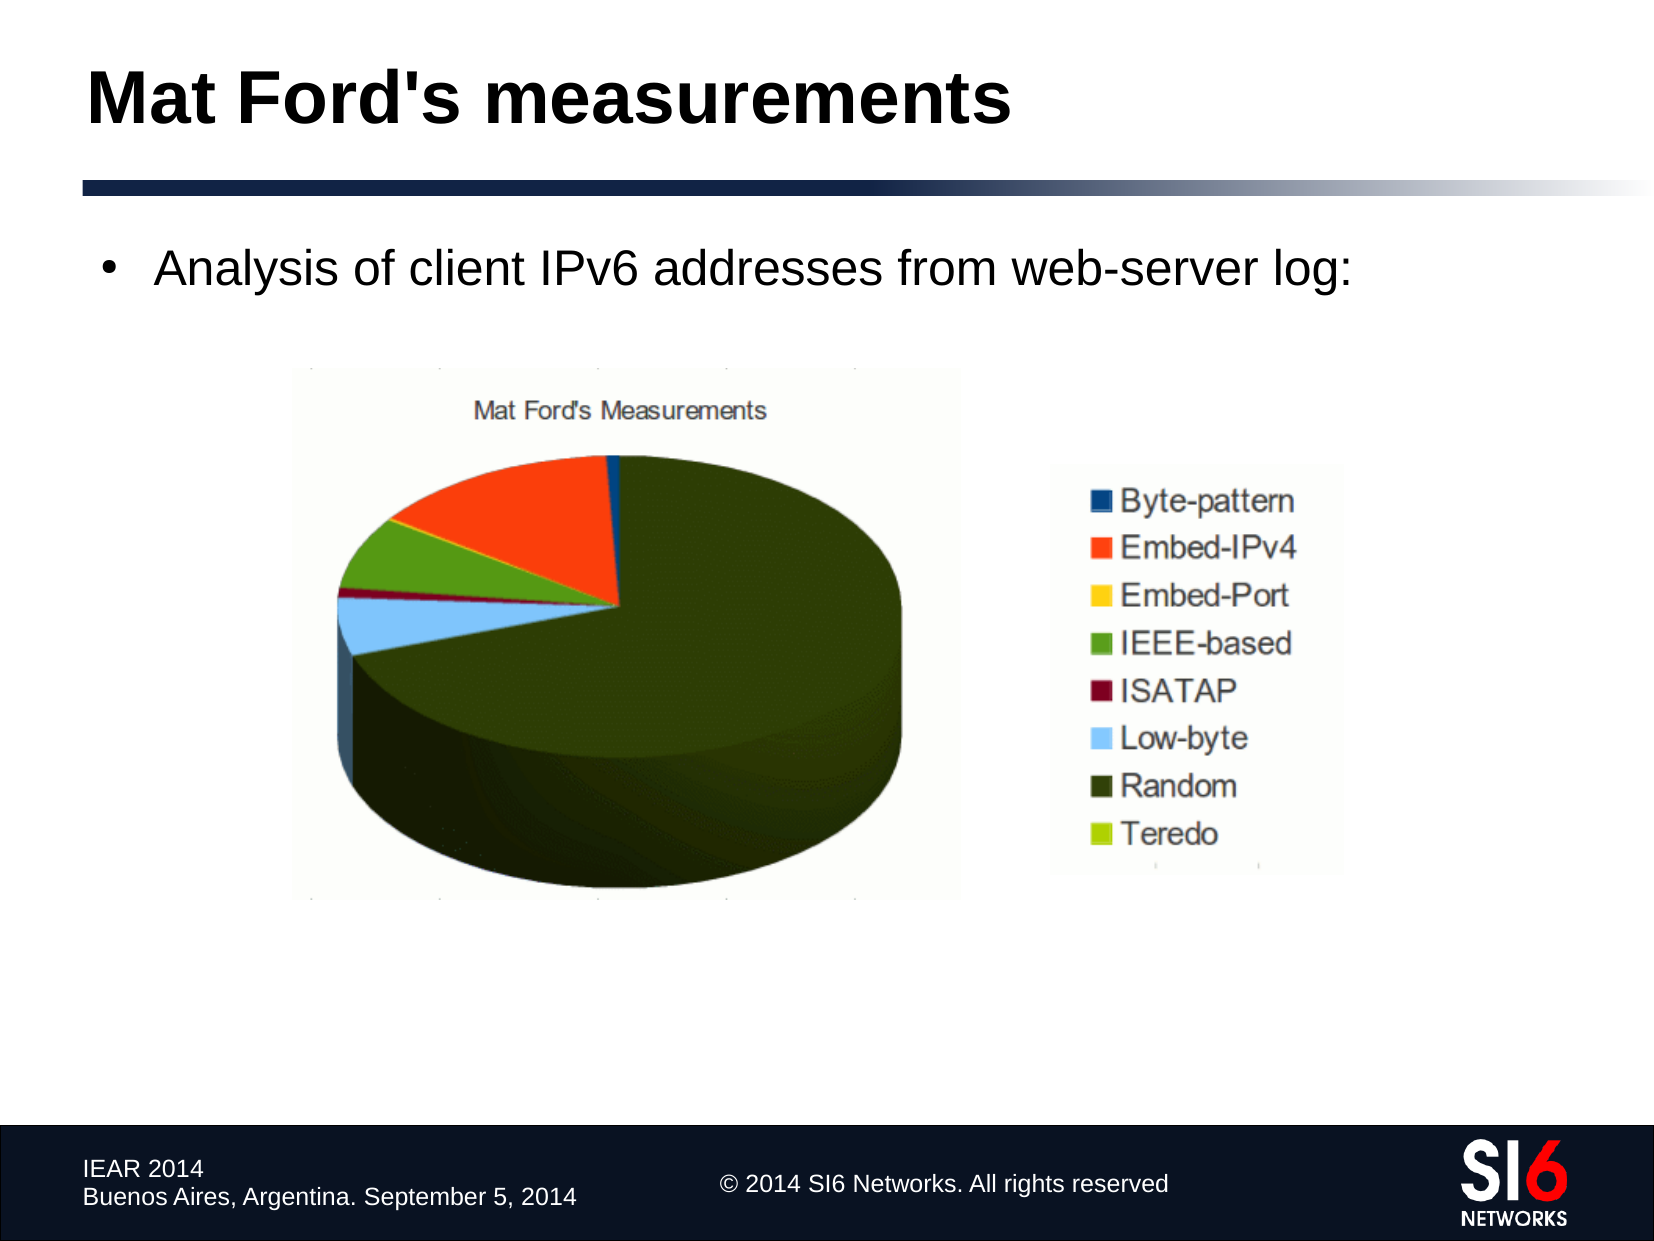

# Mat Ford's measurements
Analysis of client IPv6 addresses from web-server log: